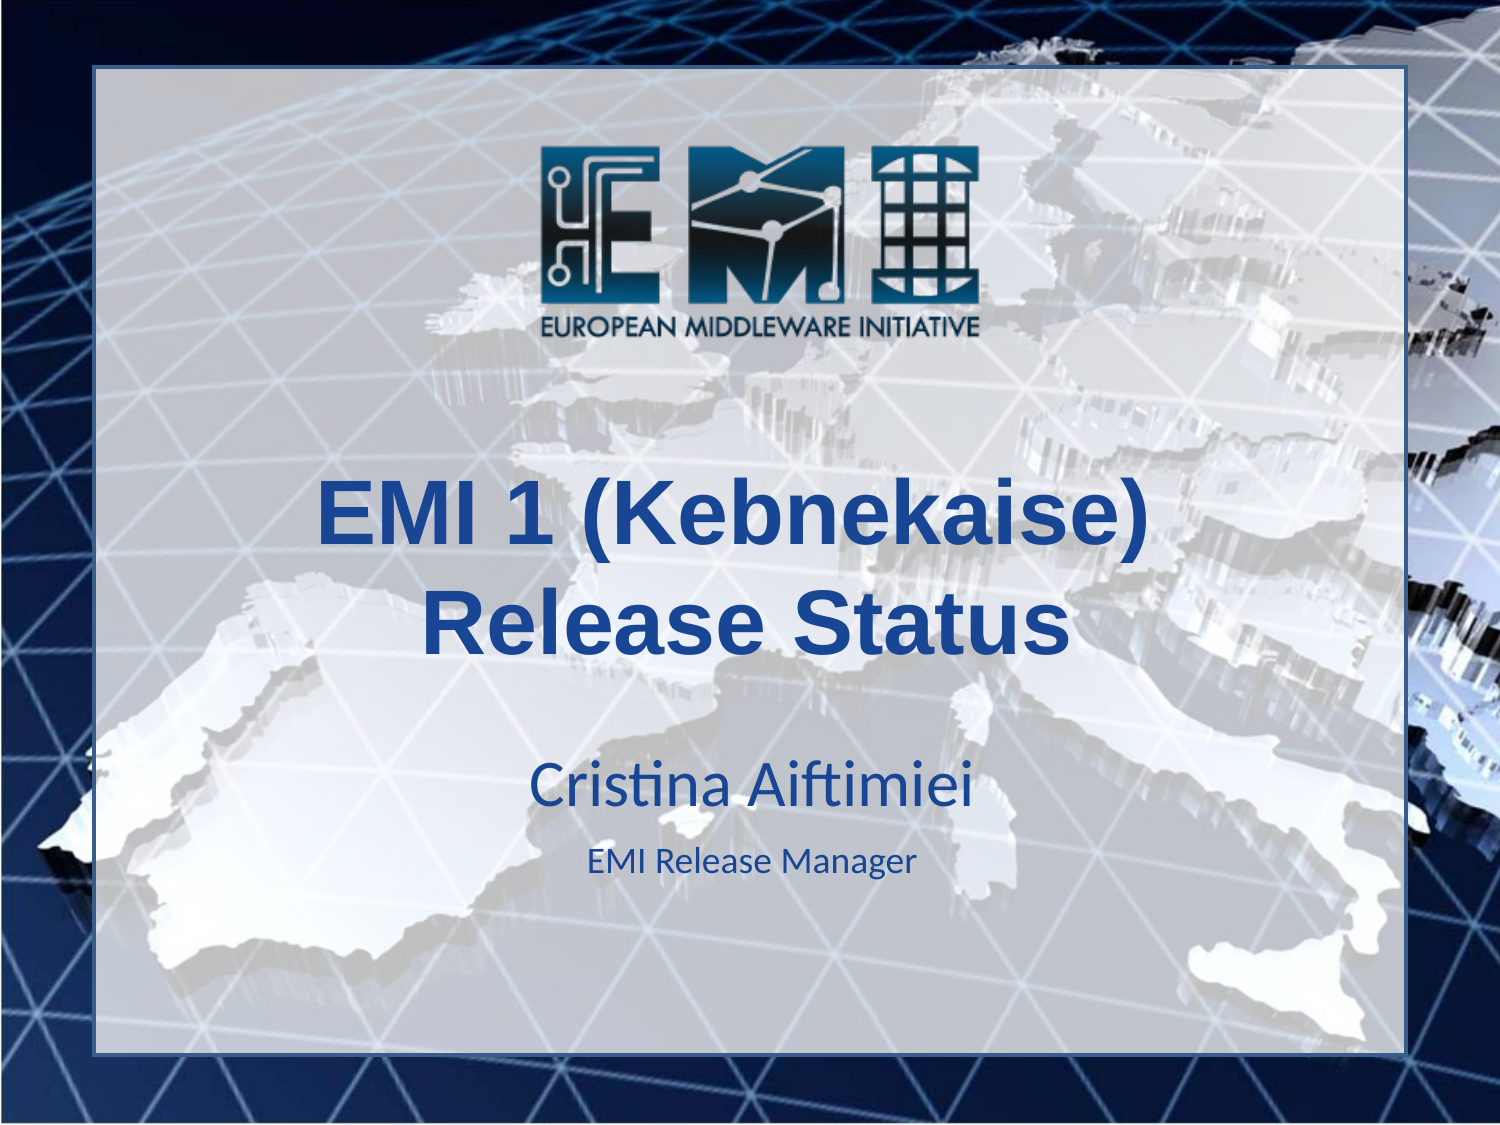

# EMI 1 (Kebnekaise) Release Status
Cristina Aiftimiei
EMI Release Manager